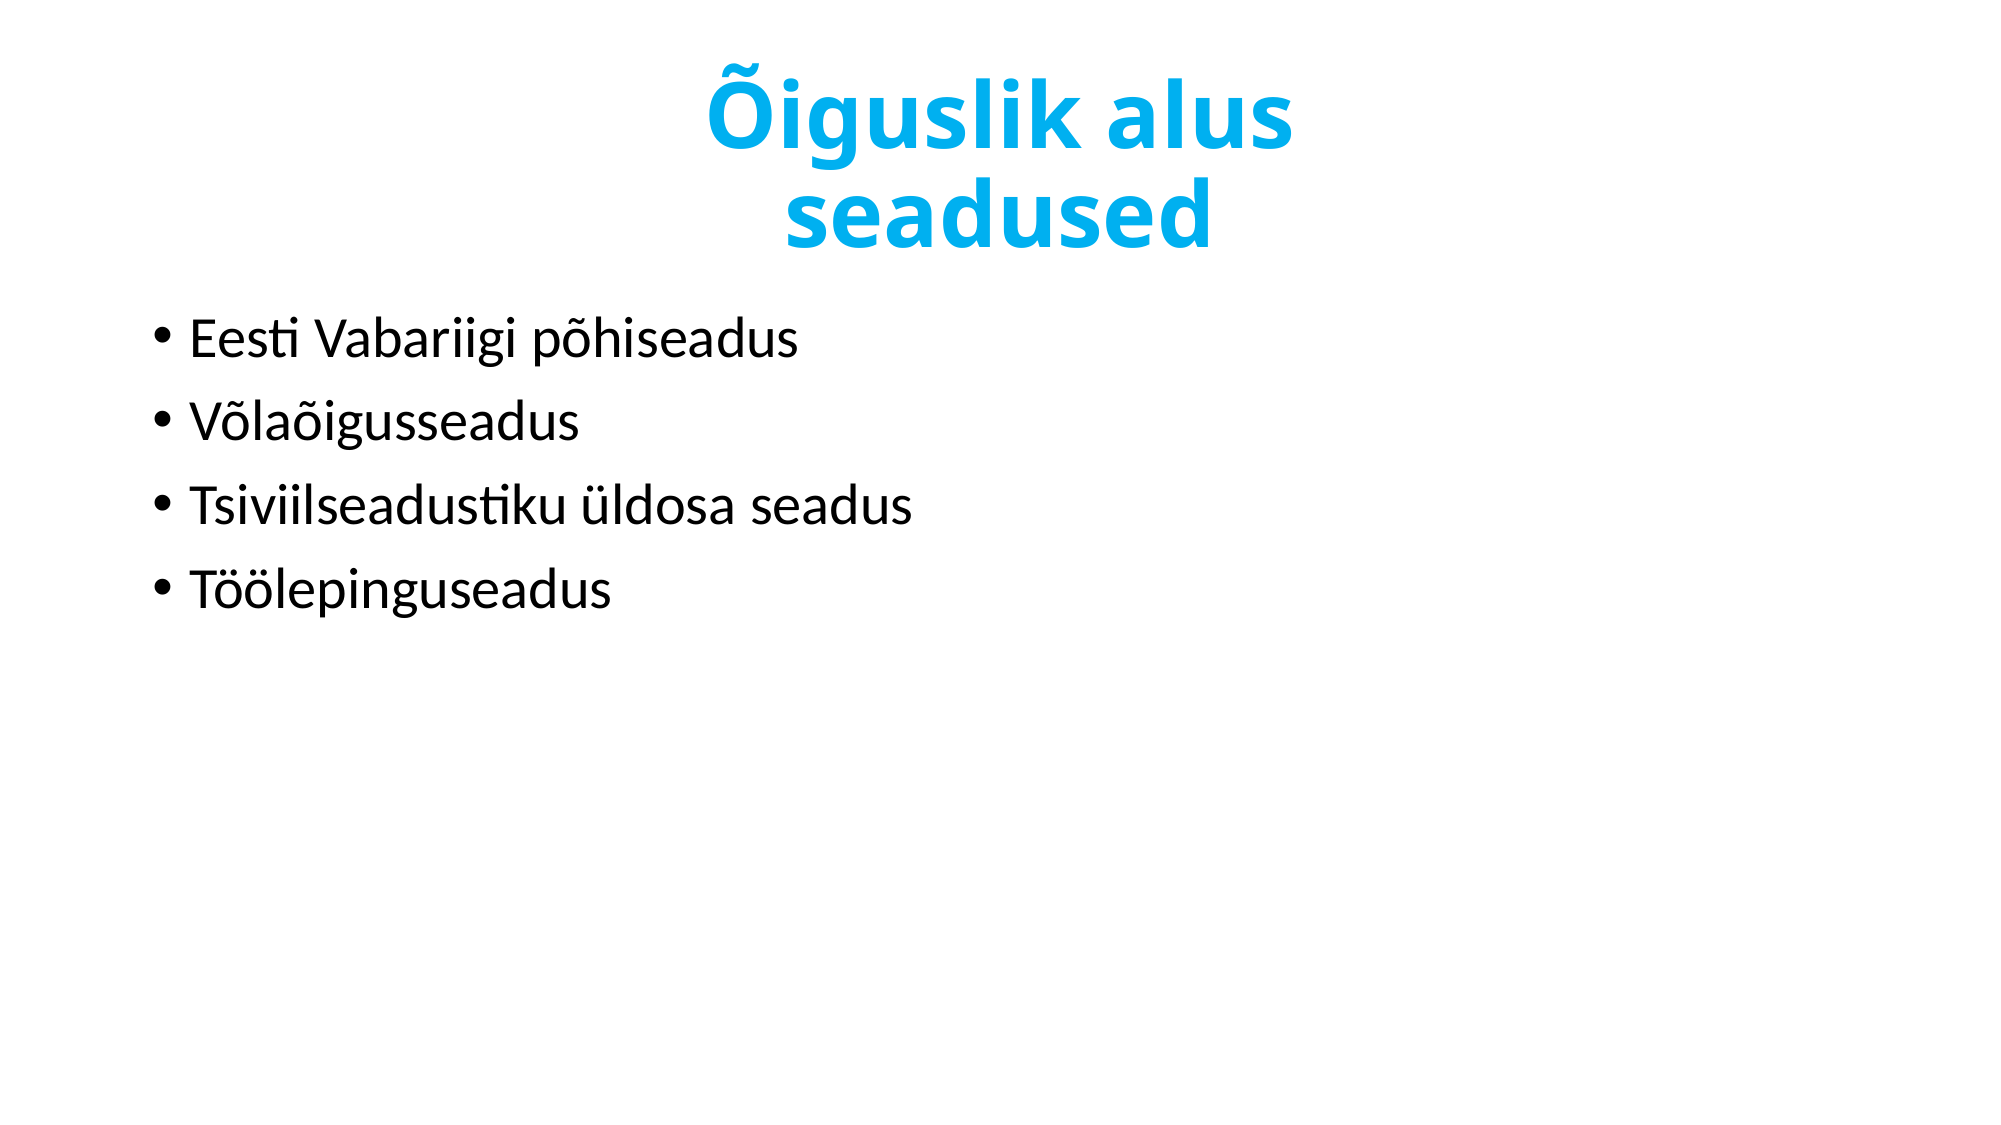

# Õiguslik alus seadused
Eesti Vabariigi põhiseadus
Võlaõigusseadus
Tsiviilseadustiku üldosa seadus
Töölepinguseadus